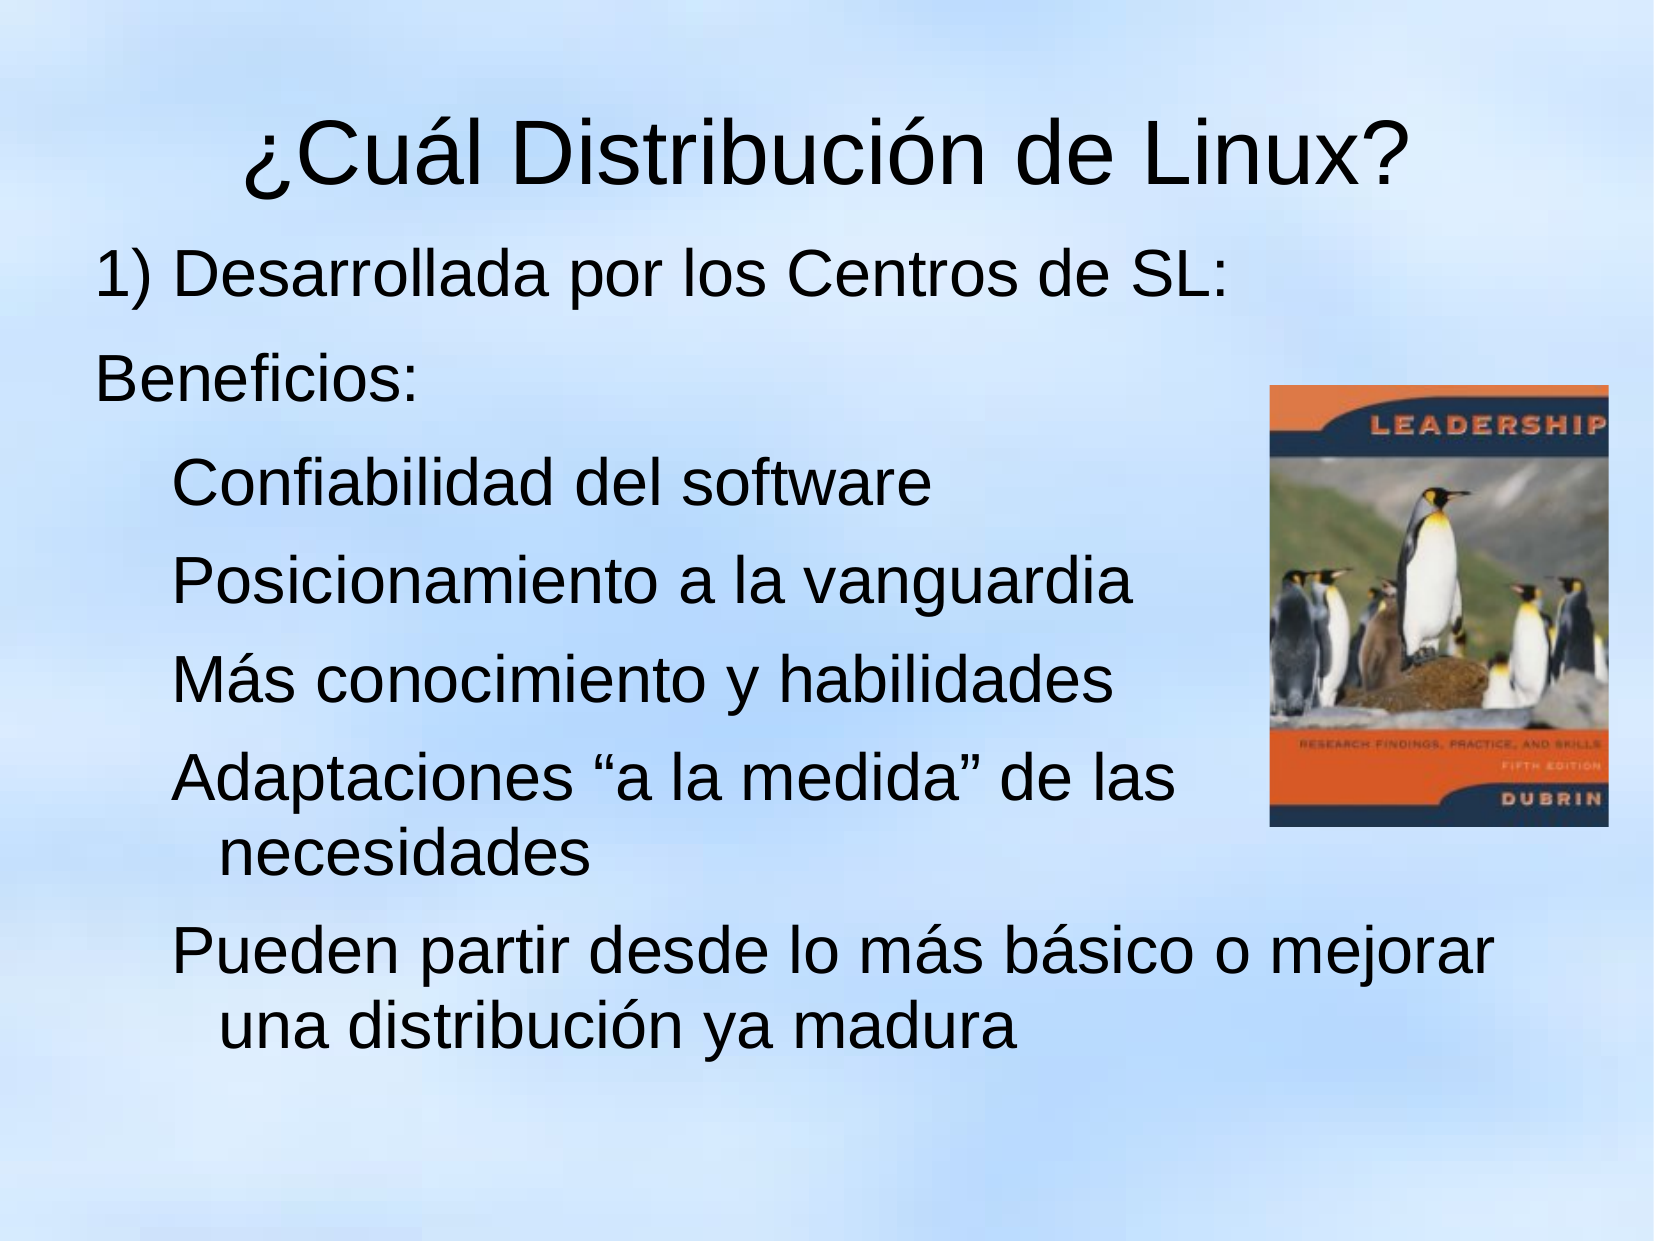

# ¿Cuál Distribución de Linux?
1) Desarrollada por los Centros de SL:
Beneficios:
Confiabilidad del software
Posicionamiento a la vanguardia
Más conocimiento y habilidades
Adaptaciones “a la medida” de las necesidades
Pueden partir desde lo más básico o mejorar una distribución ya madura